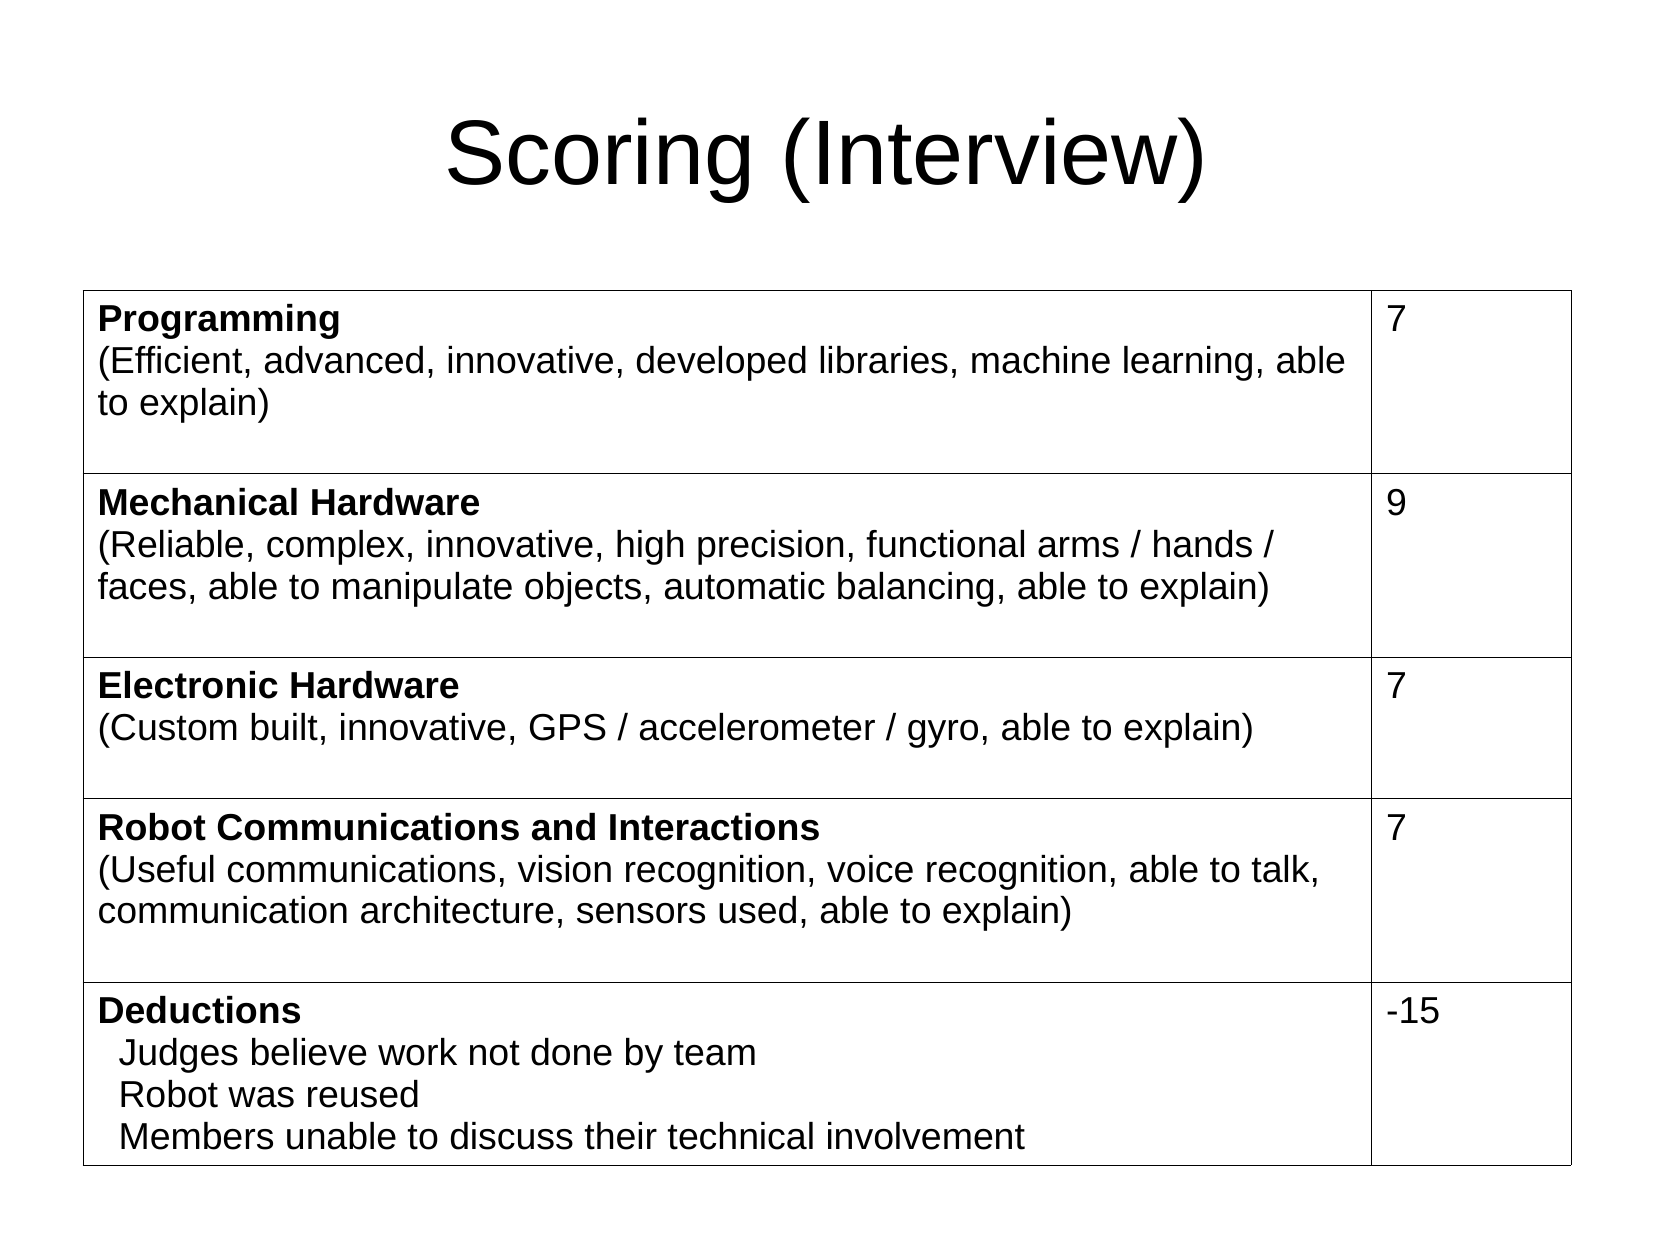

# Scoring (Interview)
| Programming (Efficient, advanced, innovative, developed libraries, machine learning, able to explain) | 7 |
| --- | --- |
| Mechanical Hardware (Reliable, complex, innovative, high precision, functional arms / hands / faces, able to manipulate objects, automatic balancing, able to explain) | 9 |
| Electronic Hardware (Custom built, innovative, GPS / accelerometer / gyro, able to explain) | 7 |
| Robot Communications and Interactions (Useful communications, vision recognition, voice recognition, able to talk, communication architecture, sensors used, able to explain) | 7 |
| Deductions Judges believe work not done by team Robot was reused Members unable to discuss their technical involvement | -15 |